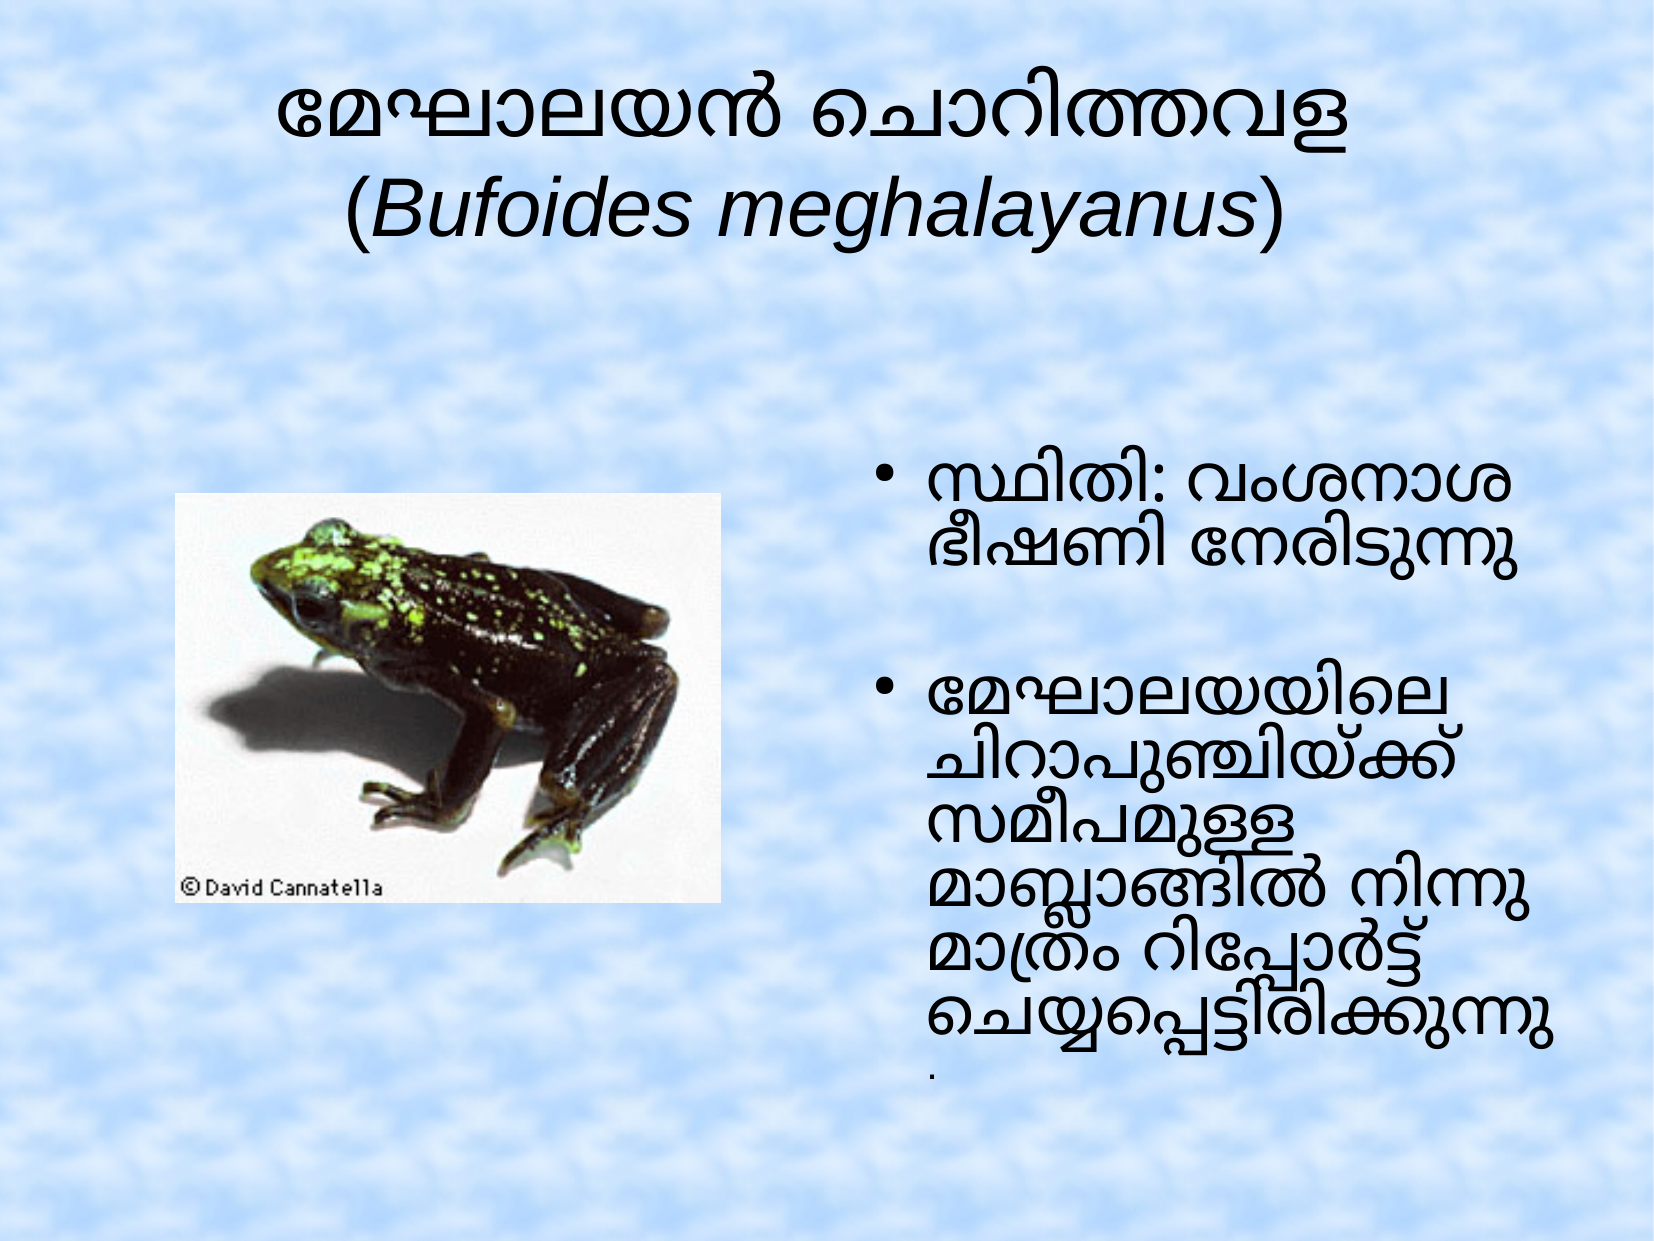

# മേഘാലയന്‍ ചൊറിത്തവള (Bufoides meghalayanus)
സ്ഥിതി: വംശനാശ ഭീഷണി നേരിടുന്നു
മേഘാലയയിലെ ചിറാപുഞ്ചിയ്ക്ക് സമീപമുള്ള മാബ്ലാങ്ങില്‍ നിന്നു മാത്രം റിപ്പോര്‍ട്ട് ചെയ്യപ്പെട്ടിരിക്കുന്നു.